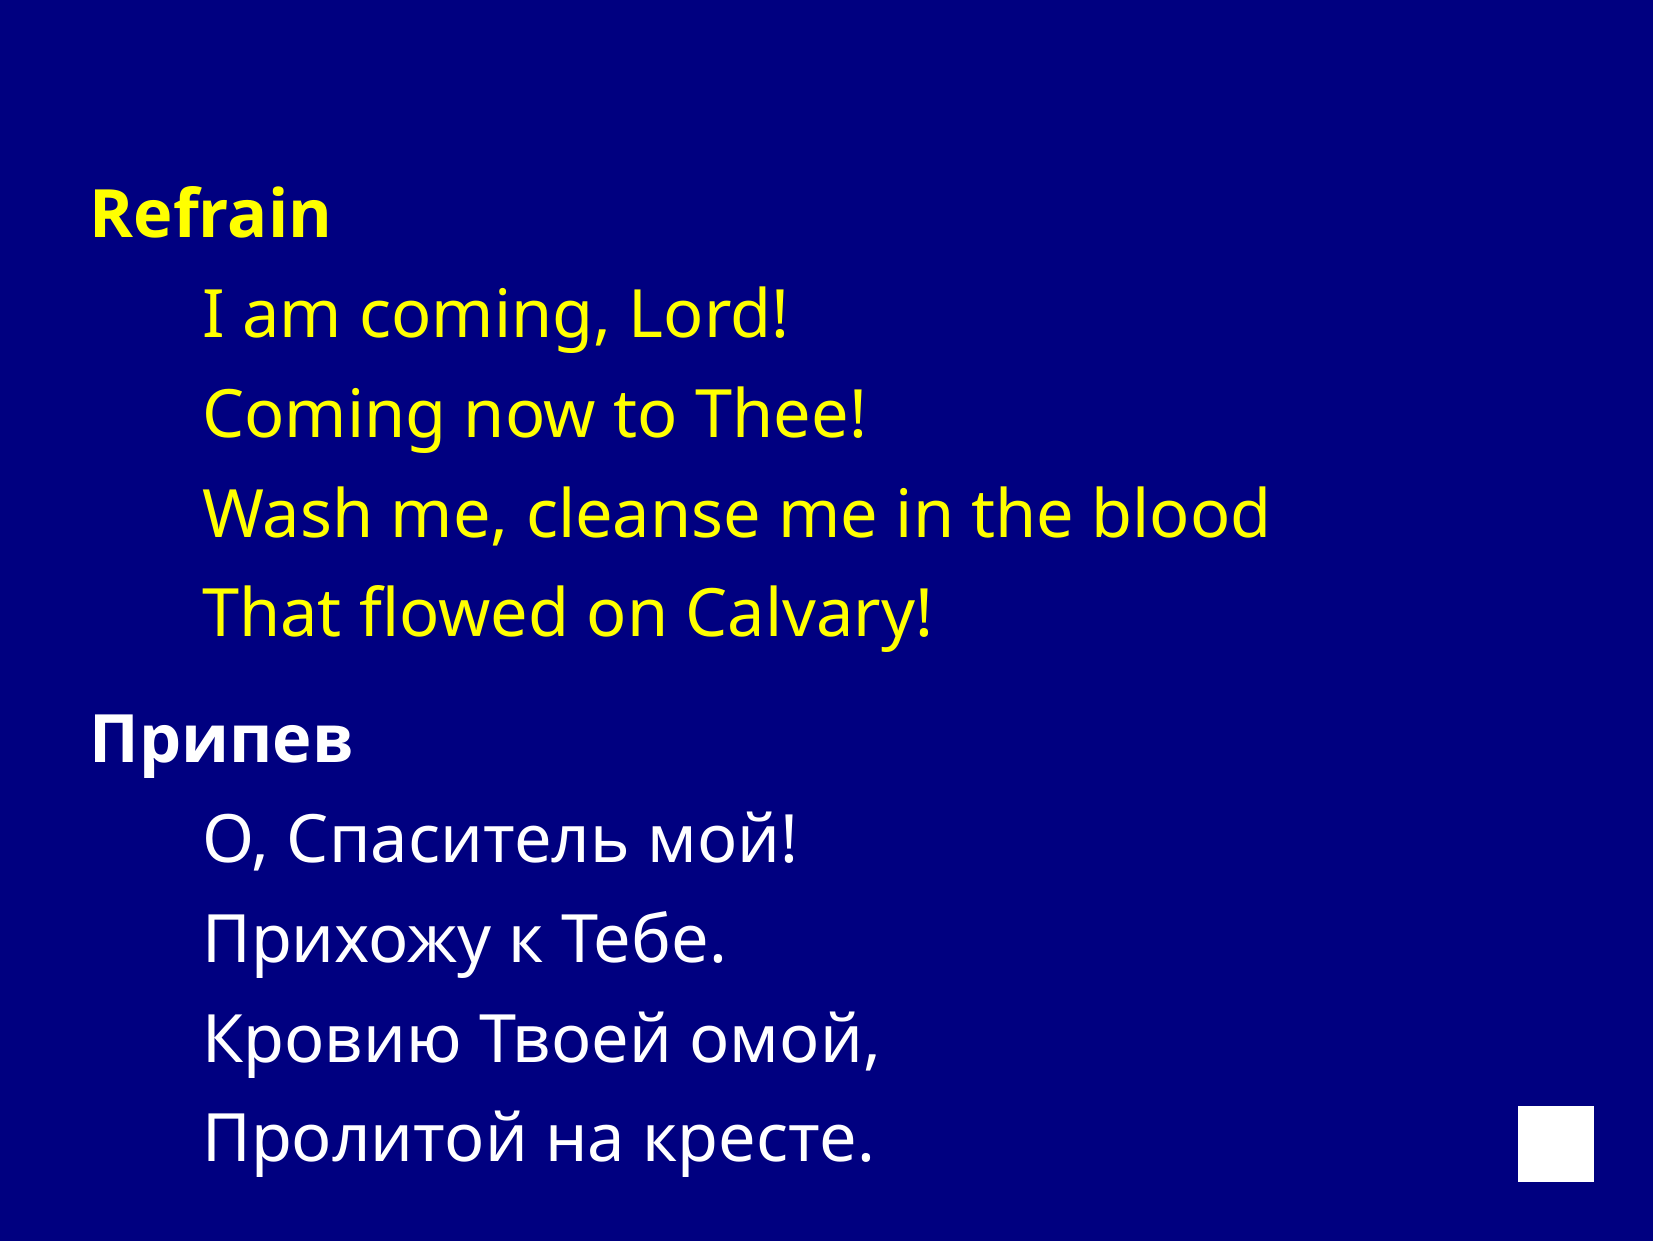

Refrain
	I am coming, Lord!
	Coming now to Thee!
	Wash me, cleanse me in the blood
	That flowed on Calvary!
Припев
	О, Спаситель мой!
	Прихожу к Тебе.
	Кровию Твоей омой,
	Пролитой на кресте.